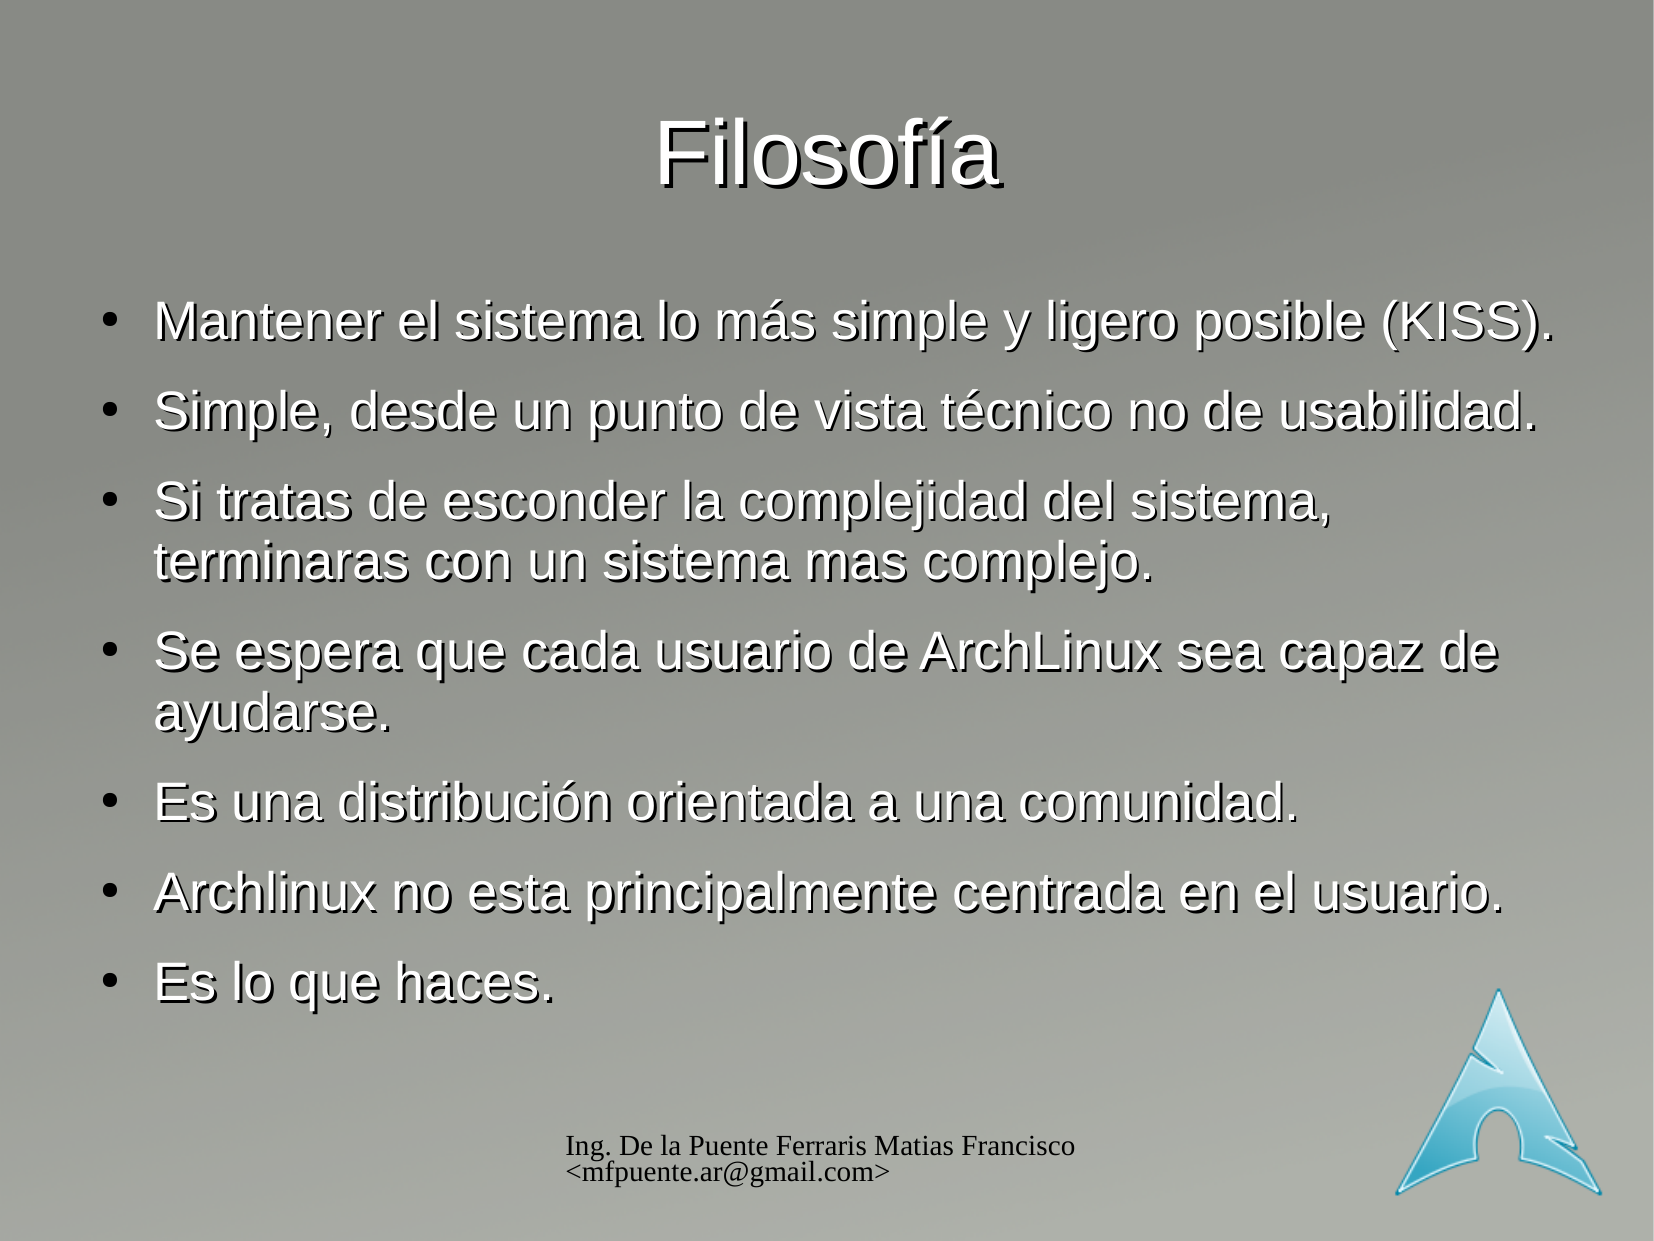

# Filosofía
Mantener el sistema lo más simple y ligero posible (KISS).
Simple, desde un punto de vista técnico no de usabilidad.
Si tratas de esconder la complejidad del sistema, terminaras con un sistema mas complejo.
Se espera que cada usuario de ArchLinux sea capaz de ayudarse.
Es una distribución orientada a una comunidad.
Archlinux no esta principalmente centrada en el usuario.
Es lo que haces.
Ing. De la Puente Ferraris Matias Francisco <mfpuente.ar@gmail.com>